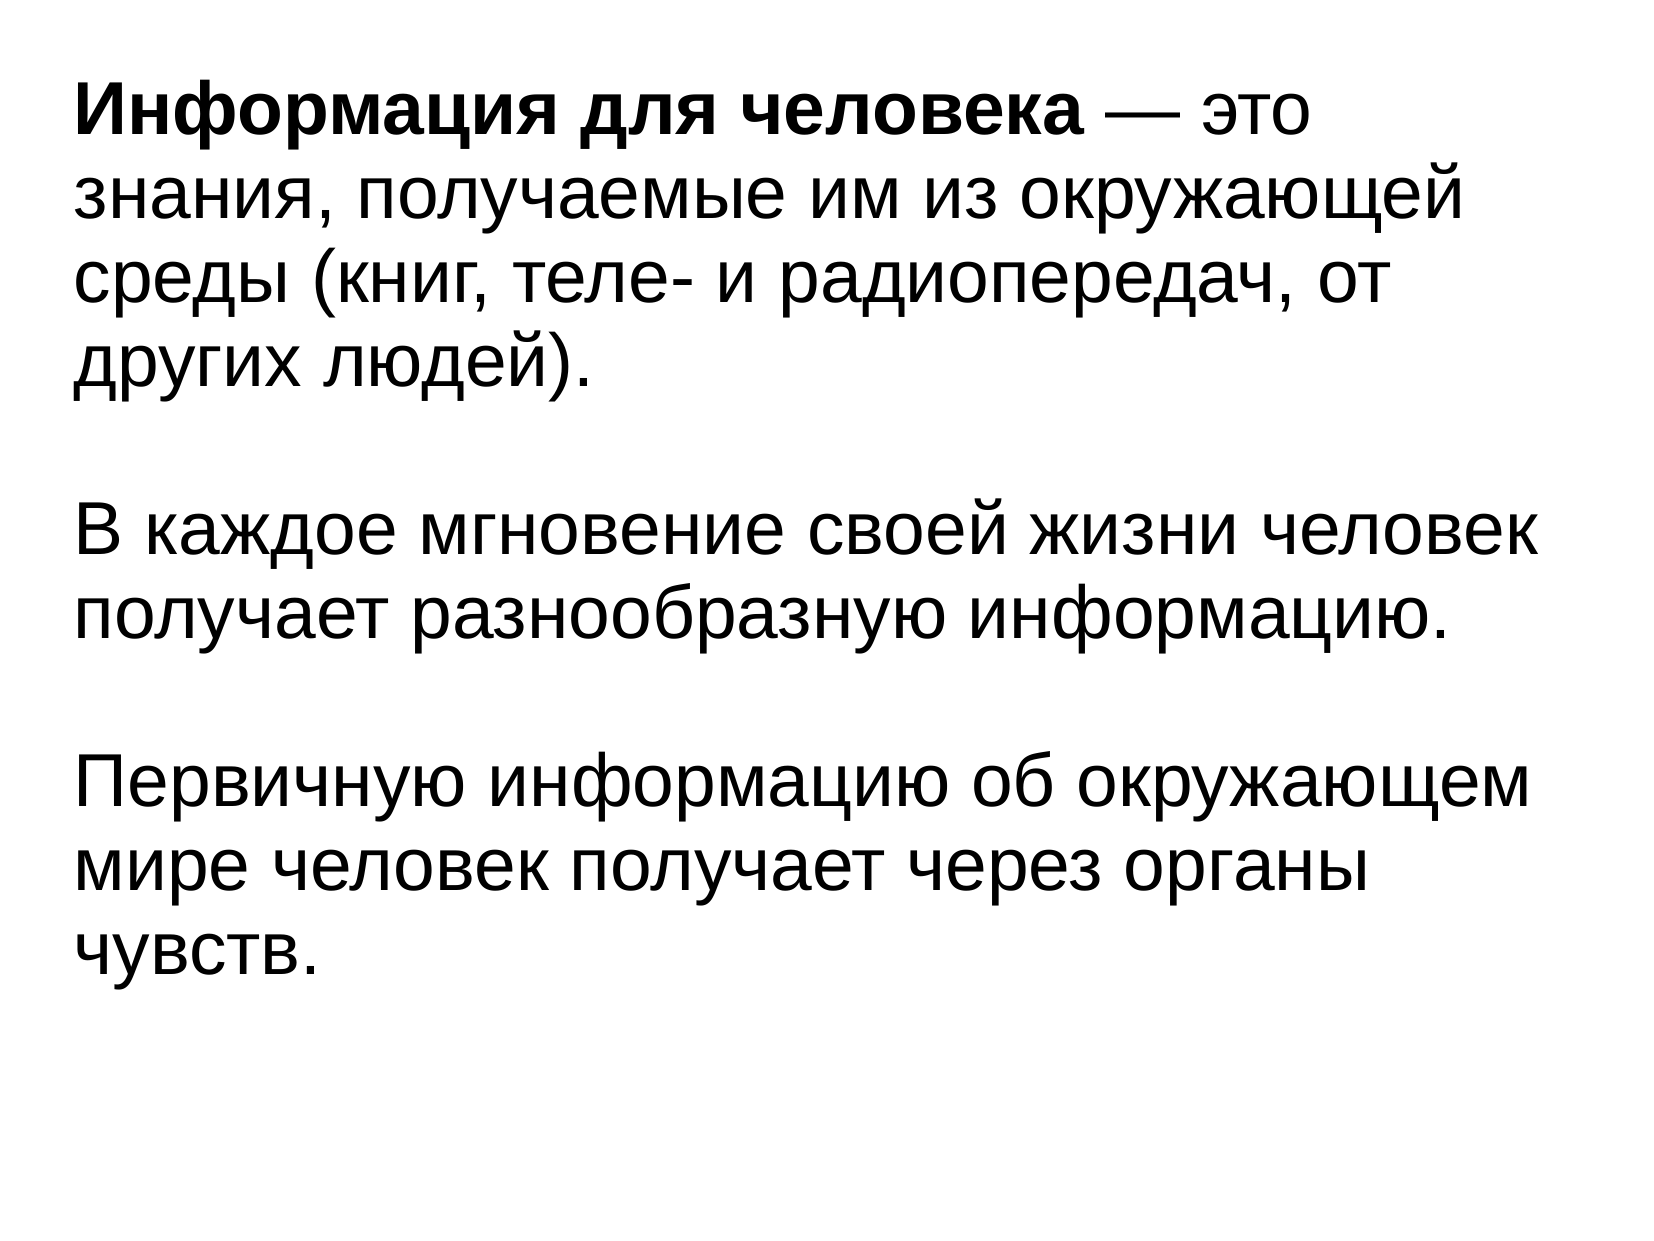

Информация для человека — это знания, получаемые им из окружающей среды (книг, теле- и радиопередач, от других людей).
В каждое мгновение своей жизни человек
получает разнообразную информацию.
Первичную информацию об окружающем мире человек получает через органы чувств.